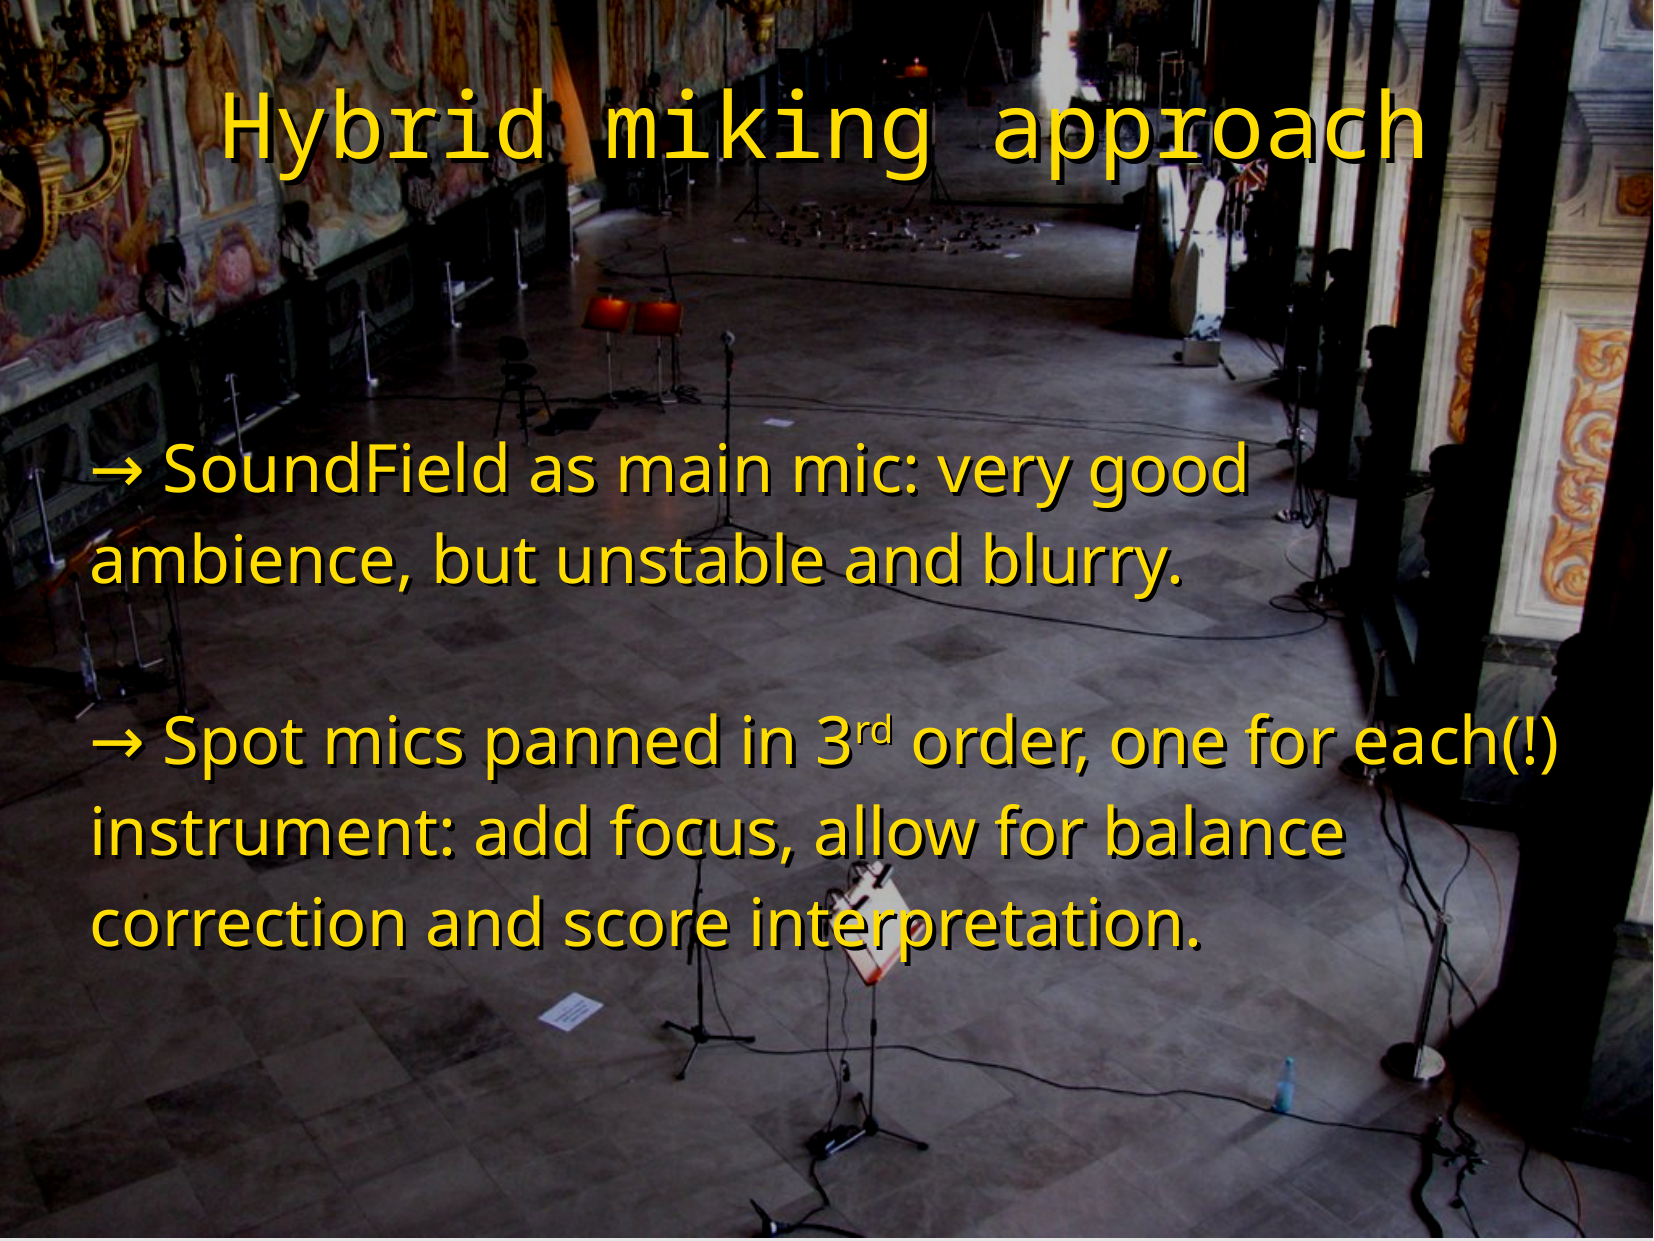

# Hybrid miking approach
→ SoundField as main mic: very good ambience, but unstable and blurry.
→ Spot mics panned in 3rd order, one for each(!) instrument: add focus, allow for balance correction and score interpretation.